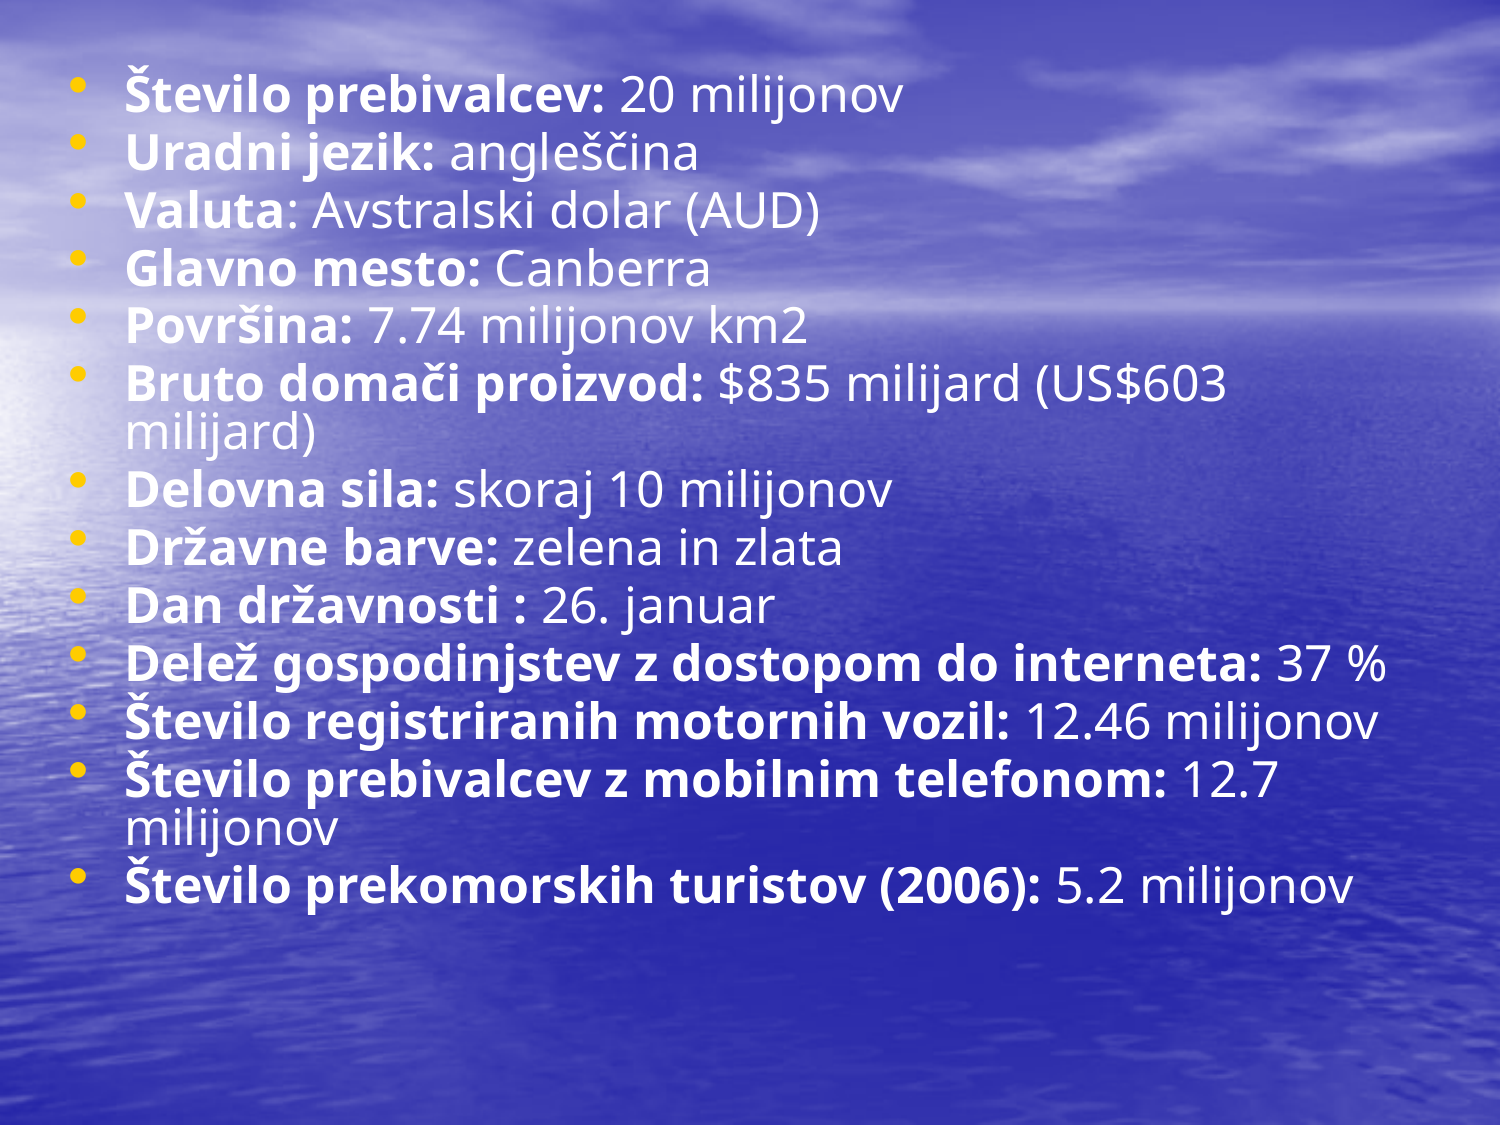

# Število prebivalcev: 20 milijonov
Uradni jezik: angleščina
Valuta: Avstralski dolar (AUD)
Glavno mesto: Canberra
Površina: 7.74 milijonov km2
Bruto domači proizvod: $835 milijard (US$603 milijard)
Delovna sila: skoraj 10 milijonov
Državne barve: zelena in zlata
Dan državnosti : 26. januar
Delež gospodinjstev z dostopom do interneta: 37 %
Število registriranih motornih vozil: 12.46 milijonov
Število prebivalcev z mobilnim telefonom: 12.7 milijonov
Število prekomorskih turistov (2006): 5.2 milijonov